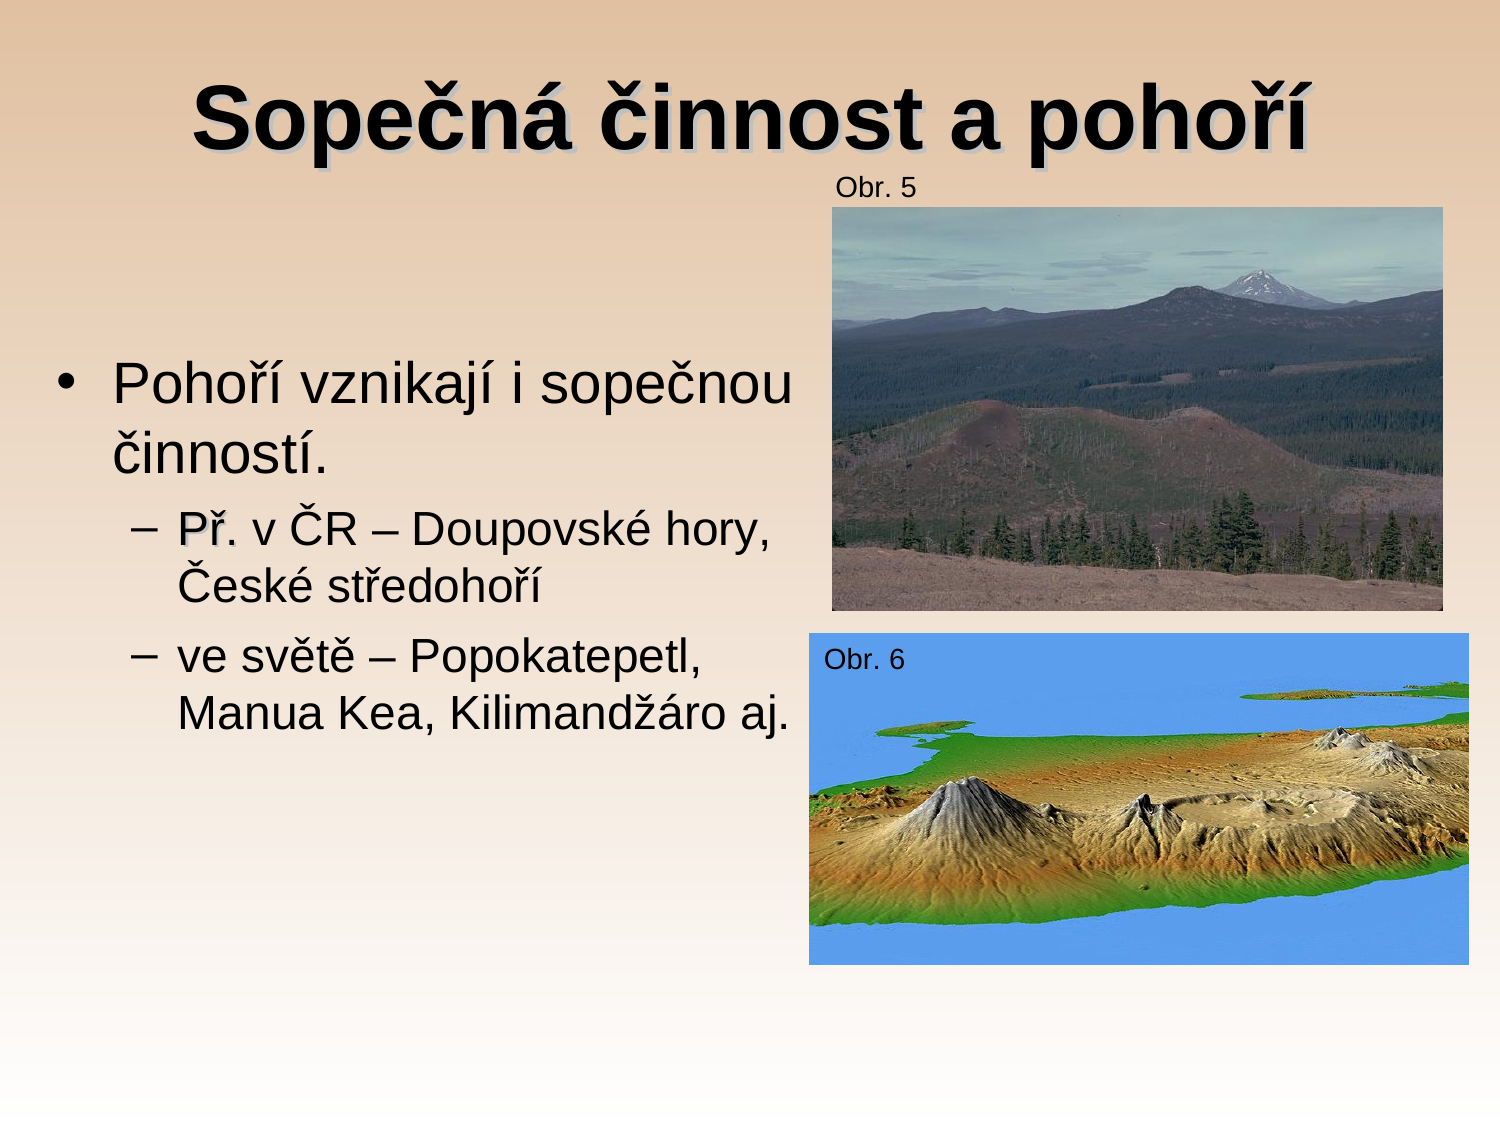

# Sopečná činnost a pohoří
Obr. 5
Pohoří vznikají i sopečnou činností.
Př. v ČR – Doupovské hory, České středohoří
ve světě – Popokatepetl, Manua Kea, Kilimandžáro aj.
Obr. 6